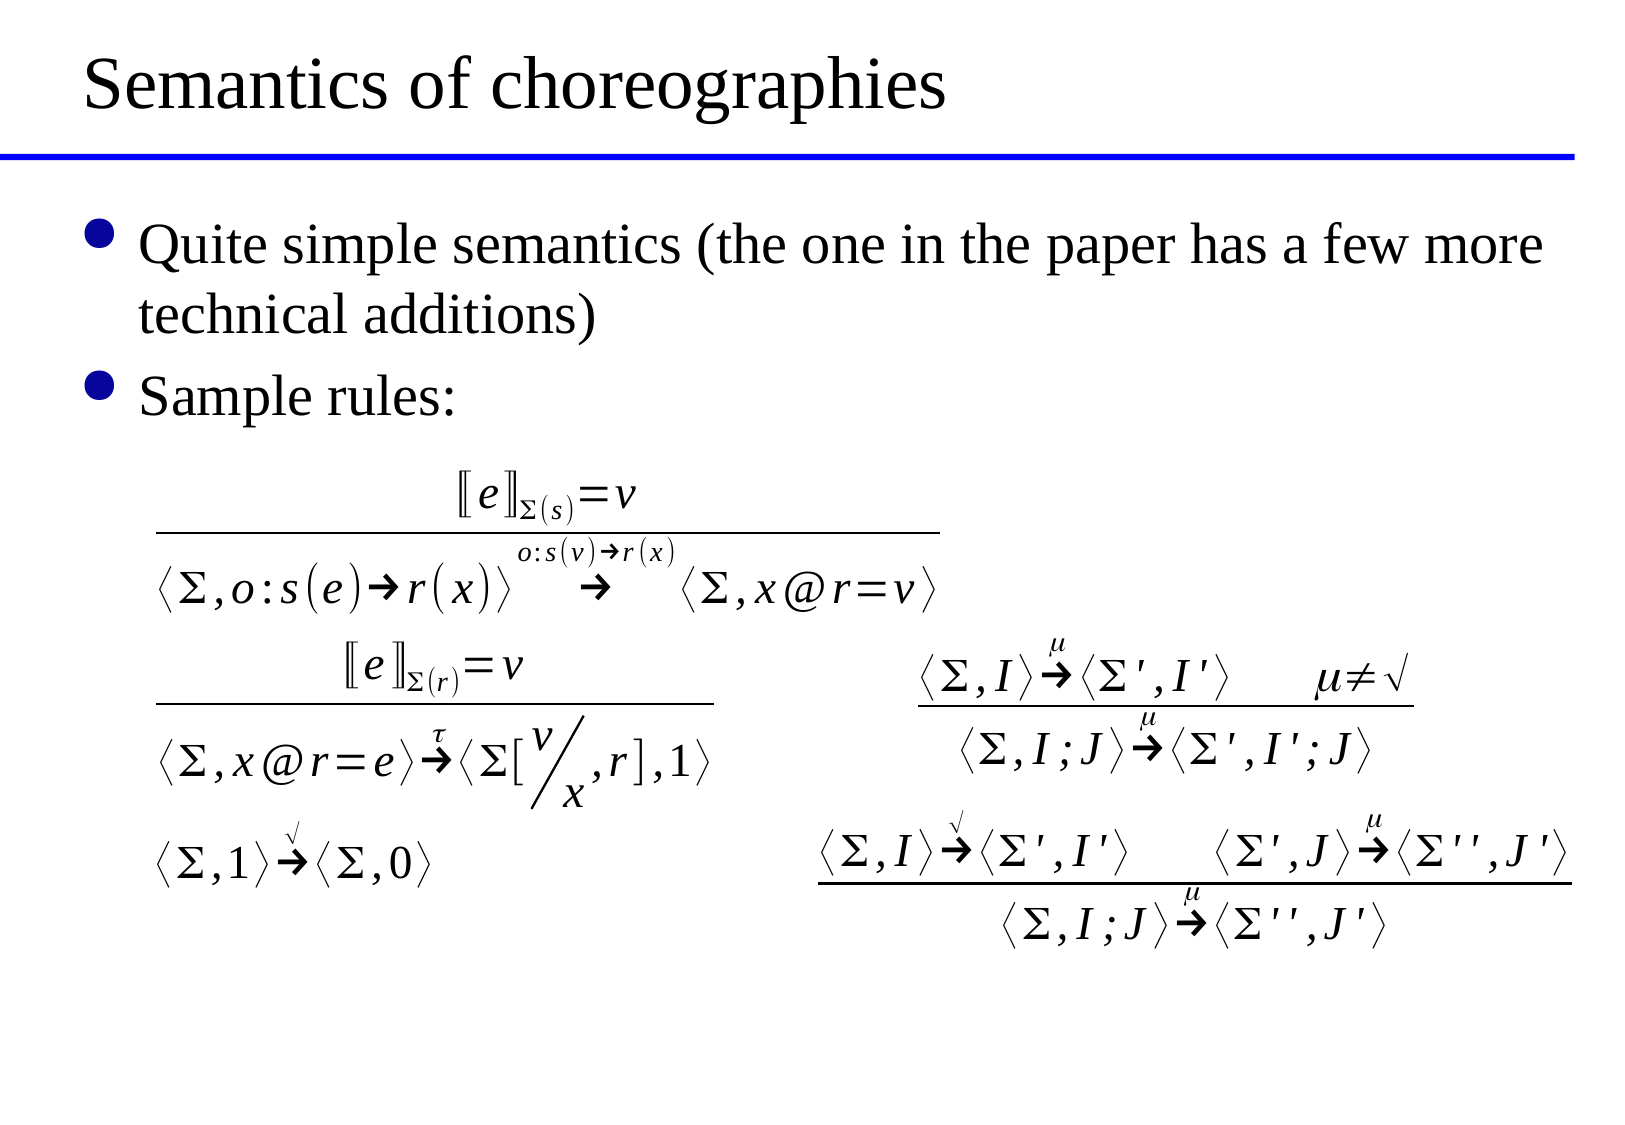

# Semantics of choreographies
Quite simple semantics (the one in the paper has a few more technical additions)
Sample rules: